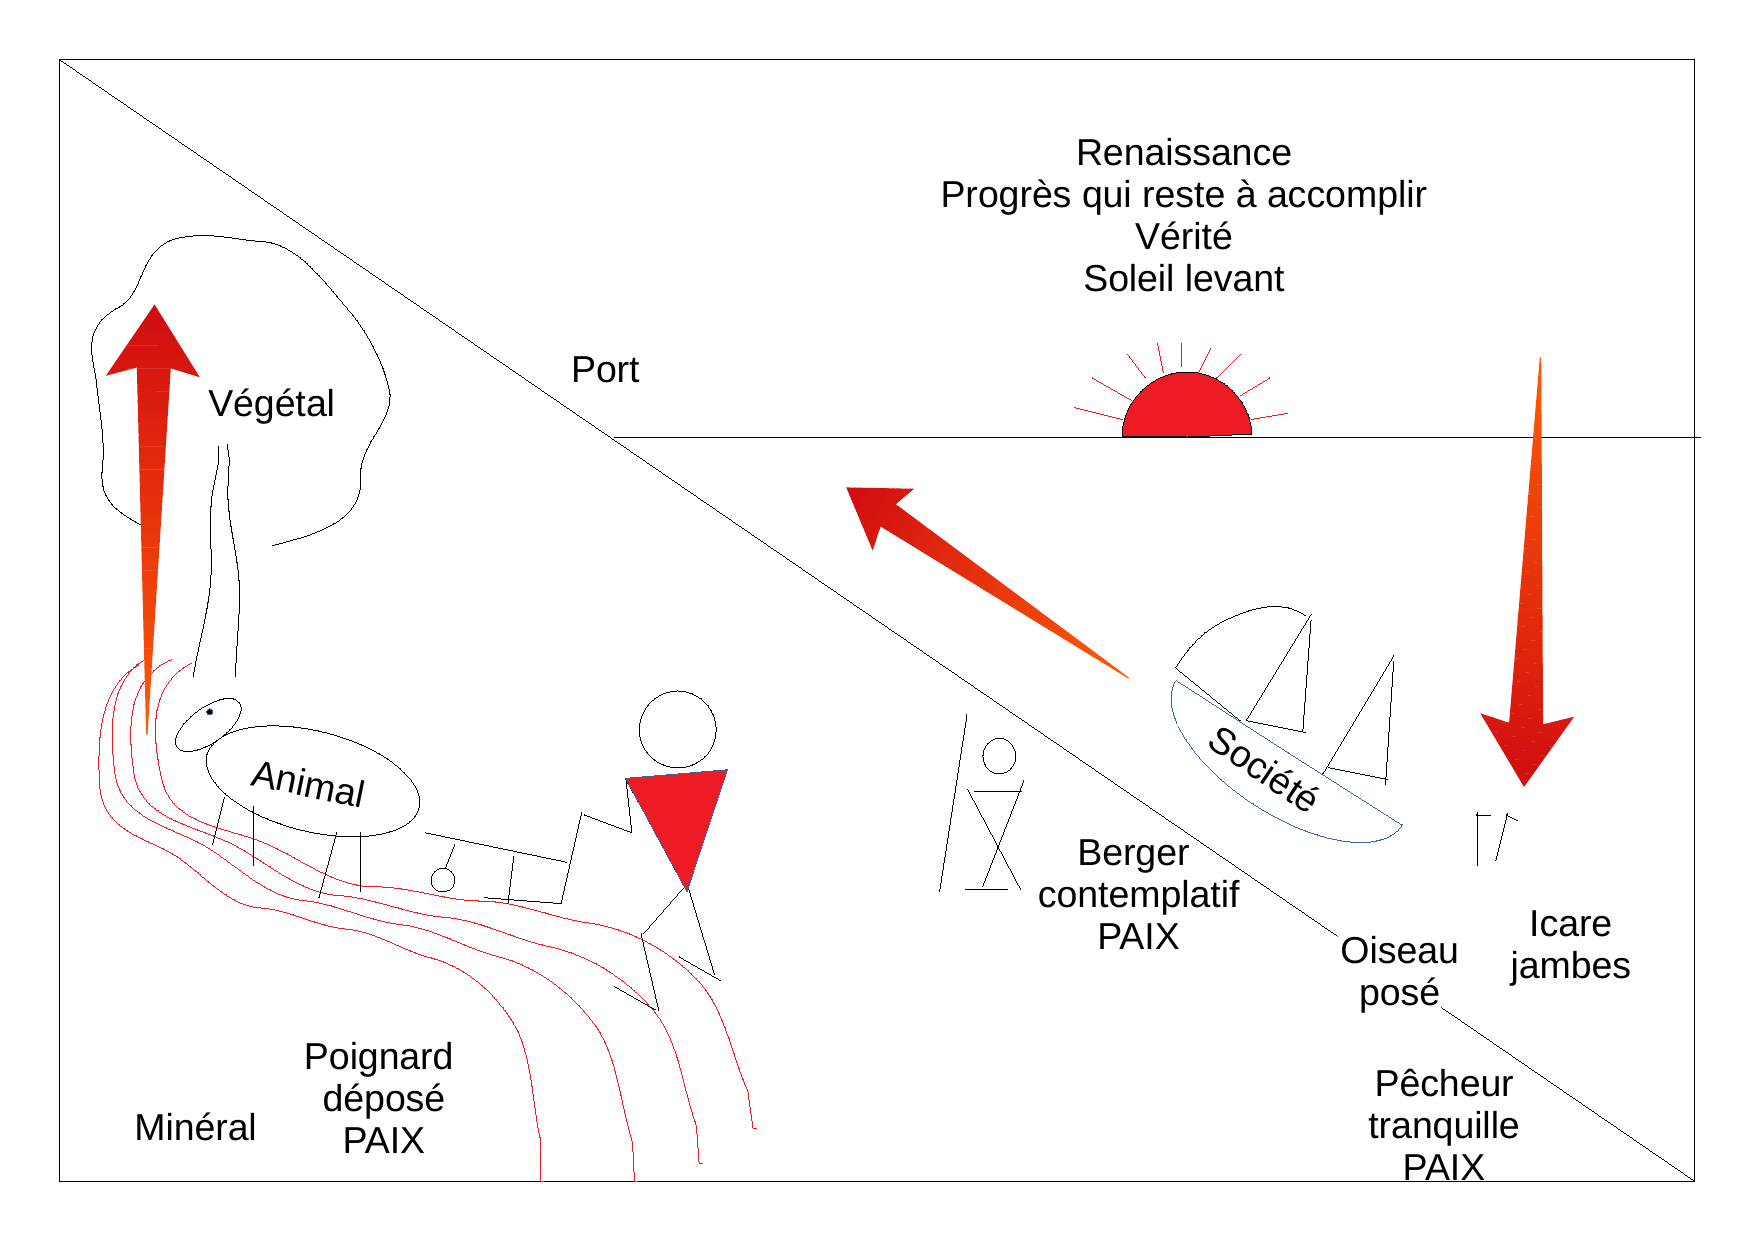

Renaissance
Progrès qui reste à accomplir
Vérité
Soleil levant
Port
Végétal
Société
Animal
Berger
contemplatif
PAIX
Icare
jambes
Oiseau
posé
Poignard
déposé
PAIX
Pêcheur
tranquille
PAIX
Minéral